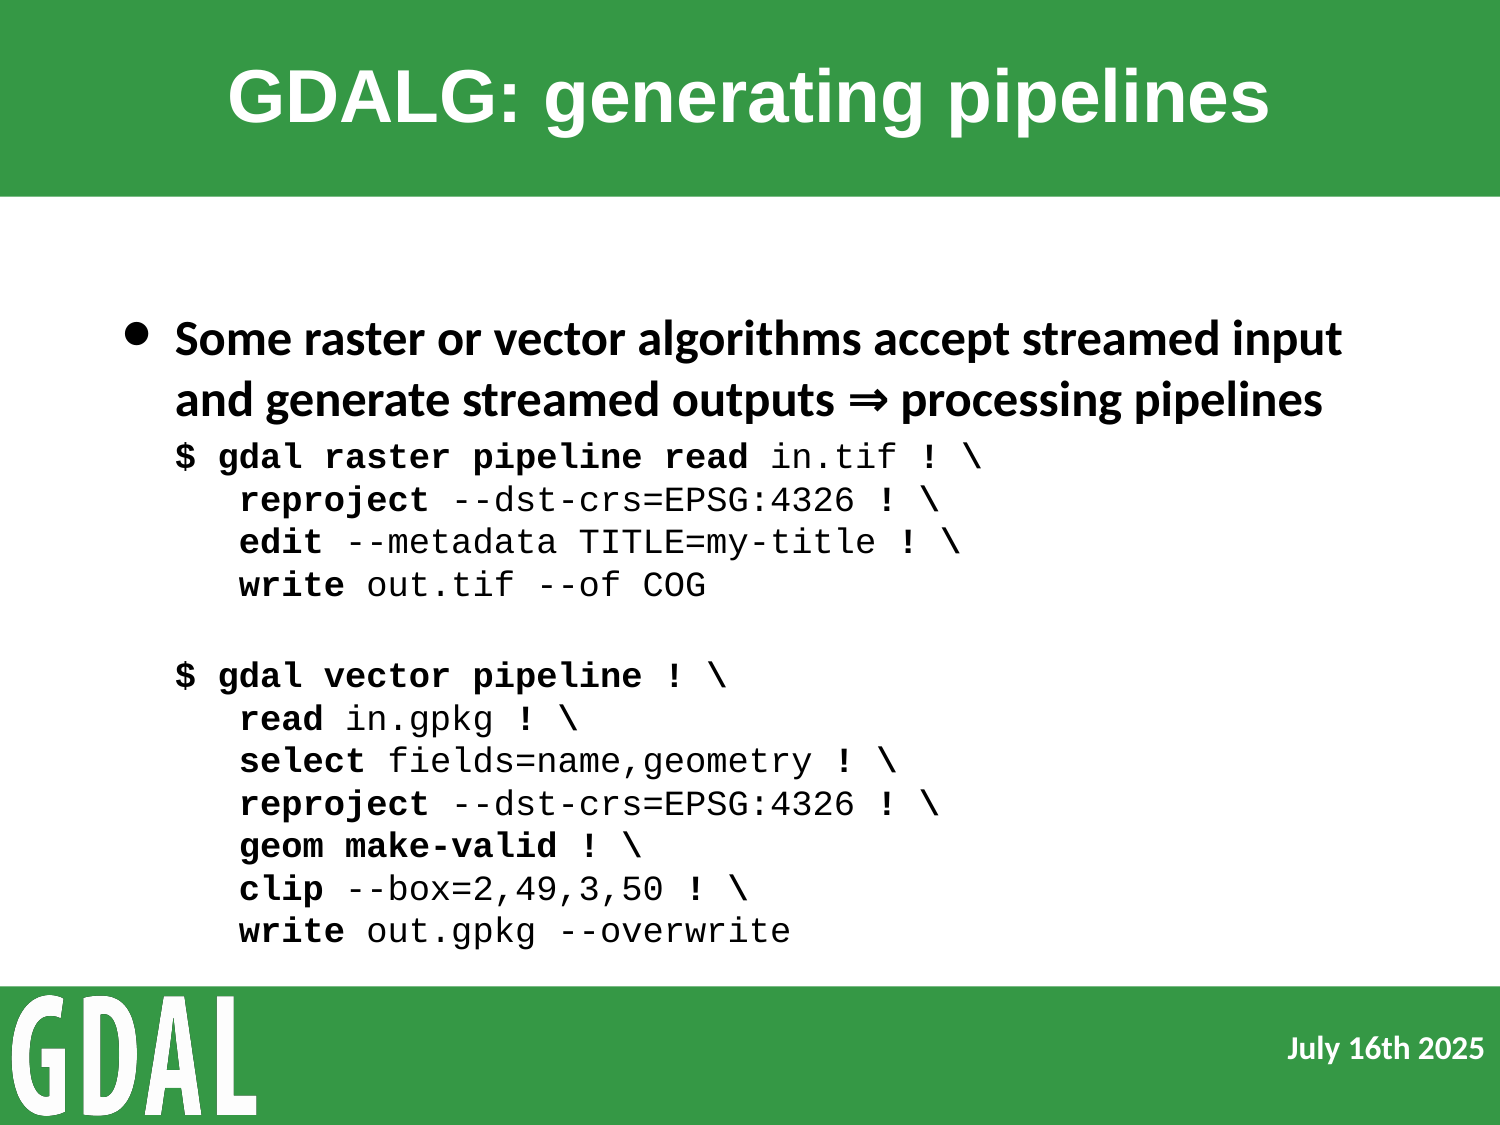

# GDALG: generating pipelines
Some raster or vector algorithms accept streamed input and generate streamed outputs ⇒ processing pipelines
$ gdal raster pipeline read in.tif ! \
 reproject --dst-crs=EPSG:4326 ! \
 edit --metadata TITLE=my-title ! \
 write out.tif --of COG
$ gdal vector pipeline ! \
 read in.gpkg ! \
 select fields=name,geometry ! \
 reproject --dst-crs=EPSG:4326 ! \
 geom make-valid ! \
 clip --box=2,49,3,50 ! \
 write out.gpkg --overwrite